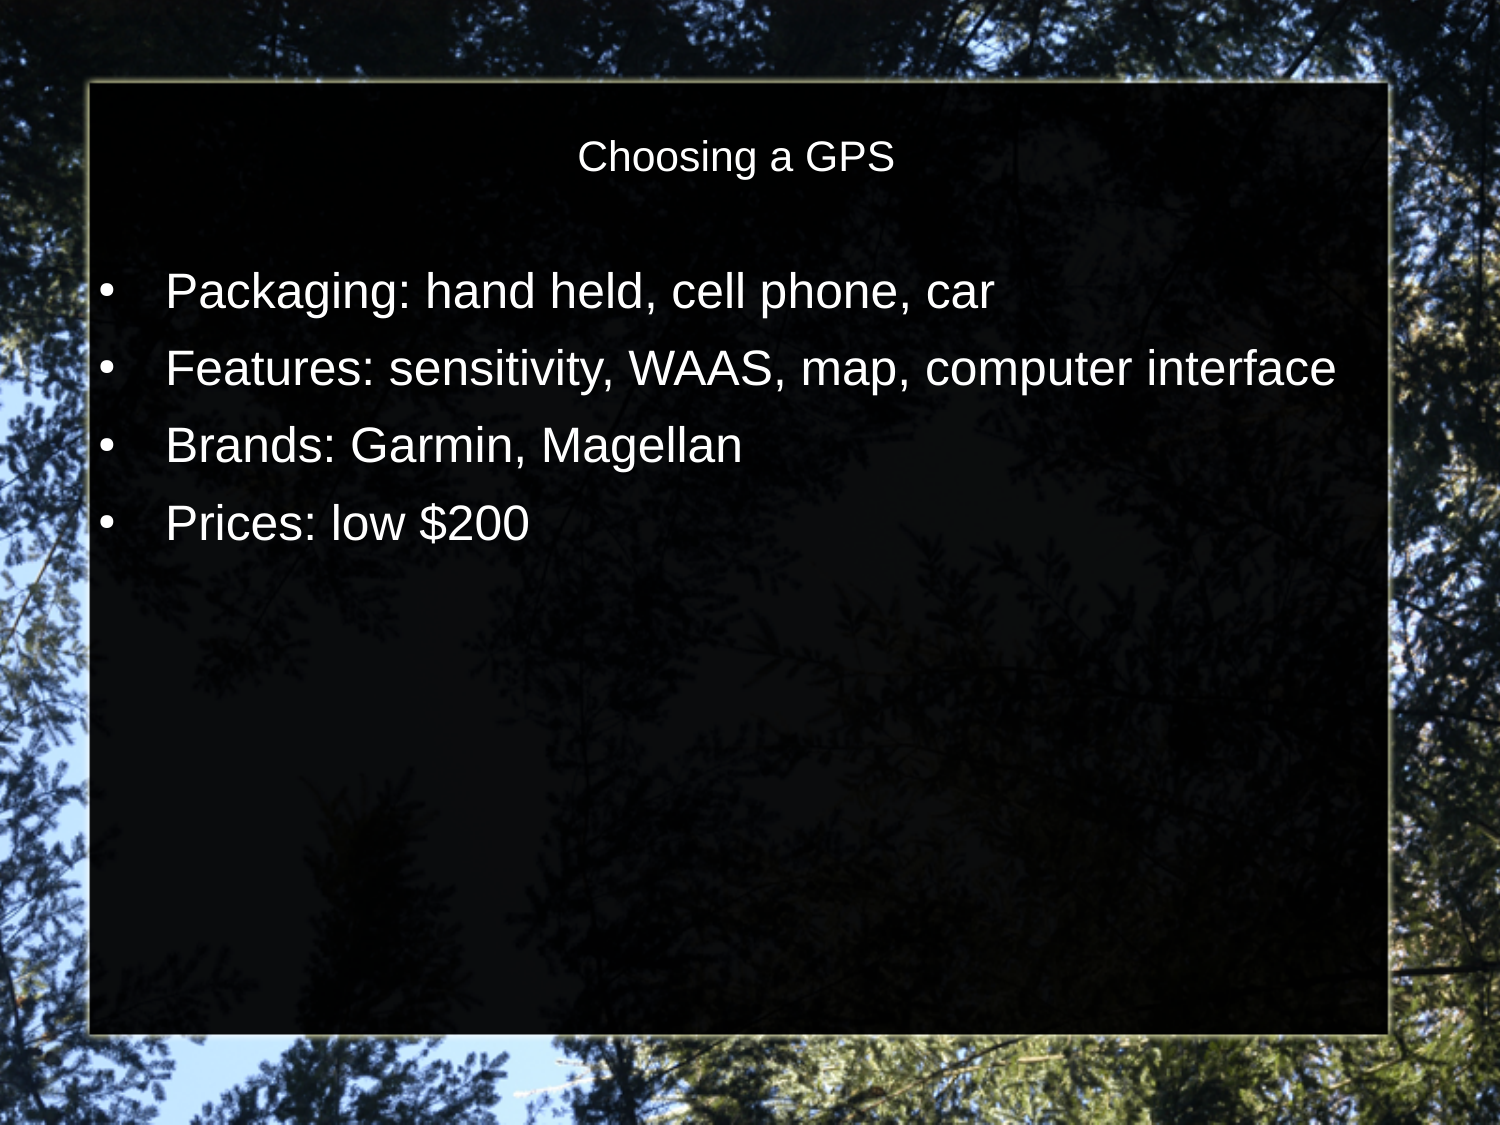

# Choosing a GPS
 Packaging: hand held, cell phone, car
 Features: sensitivity, WAAS, map, computer interface
 Brands: Garmin, Magellan
 Prices: low $200